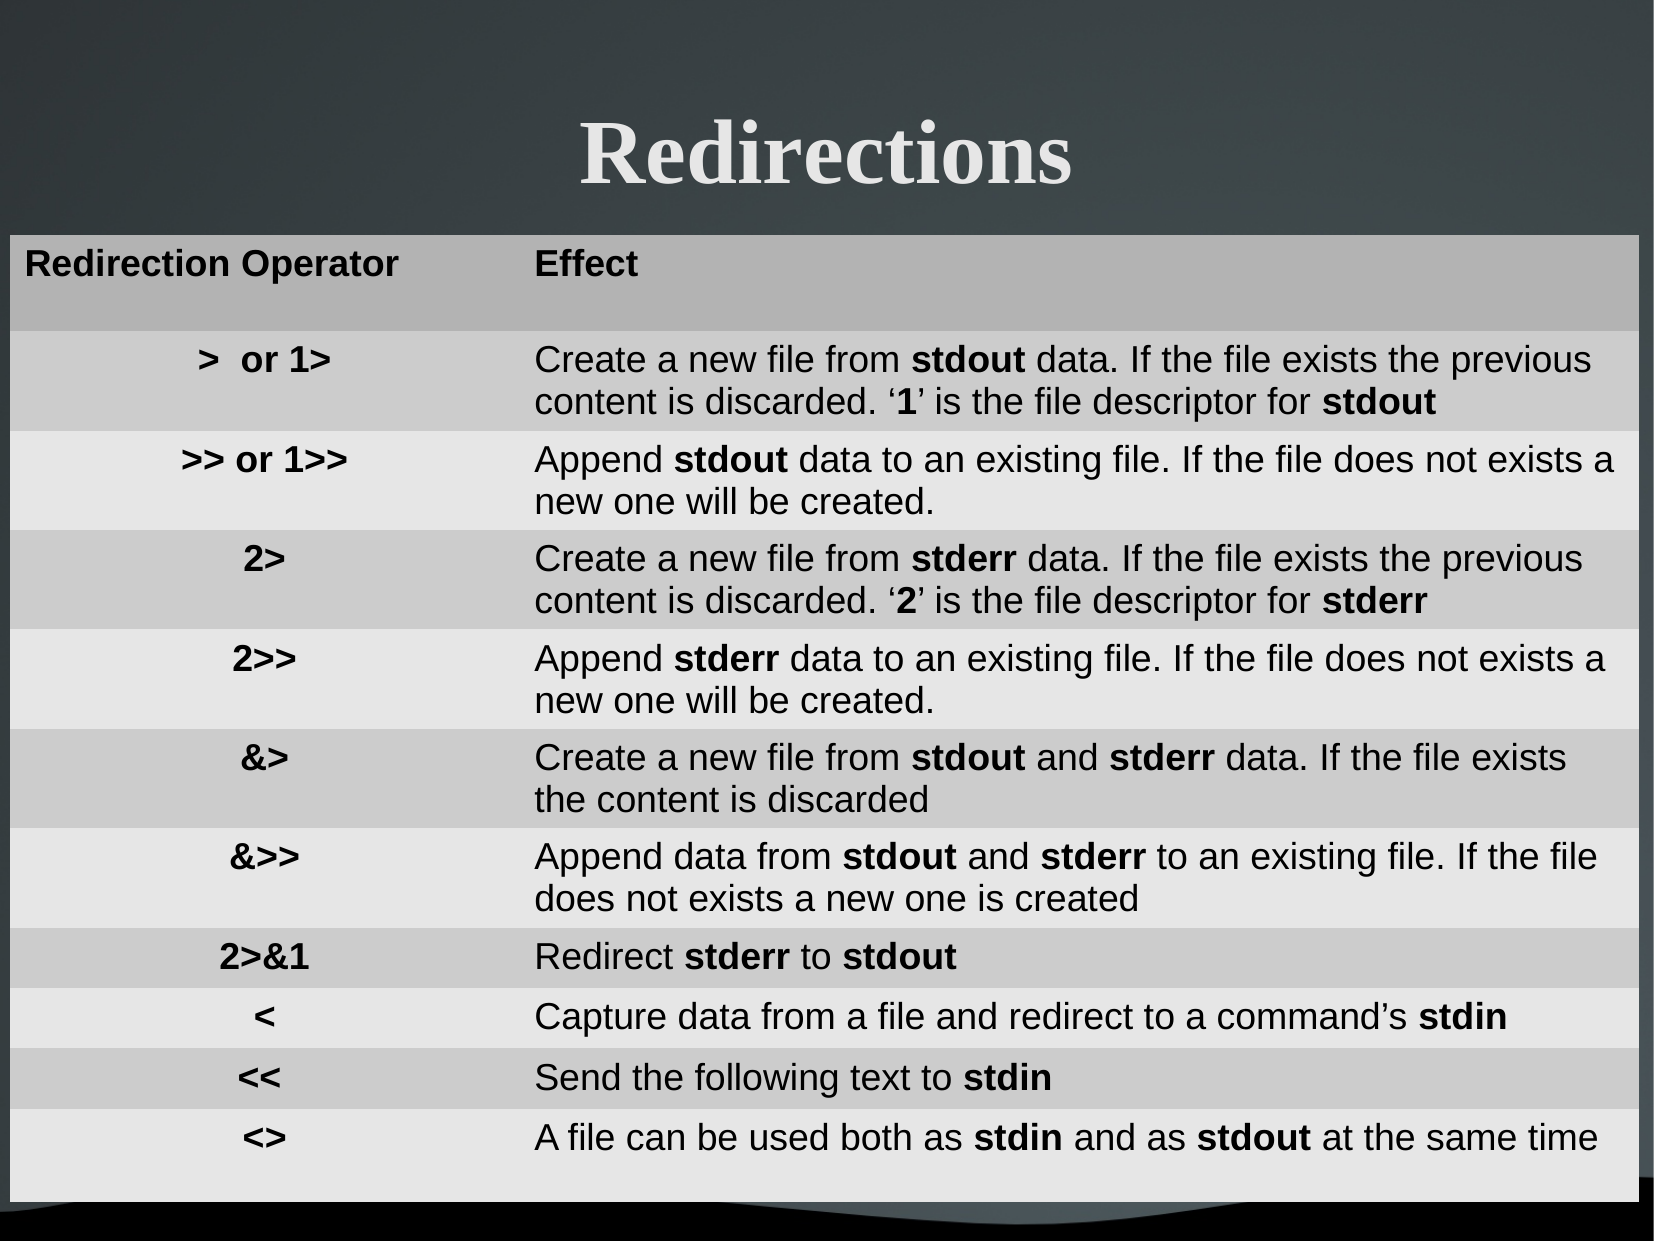

# Redirections
| Redirection Operator | Effect |
| --- | --- |
| > or 1> | Create a new file from stdout data. If the file exists the previous content is discarded. ‘1’ is the file descriptor for stdout |
| >> or 1>> | Append stdout data to an existing file. If the file does not exists a new one will be created. |
| 2> | Create a new file from stderr data. If the file exists the previous content is discarded. ‘2’ is the file descriptor for stderr |
| 2>> | Append stderr data to an existing file. If the file does not exists a new one will be created. |
| &> | Create a new file from stdout and stderr data. If the file exists the content is discarded |
| &>> | Append data from stdout and stderr to an existing file. If the file does not exists a new one is created |
| 2>&1 | Redirect stderr to stdout |
| < | Capture data from a file and redirect to a command’s stdin |
| << | Send the following text to stdin |
| <> | A file can be used both as stdin and as stdout at the same time |